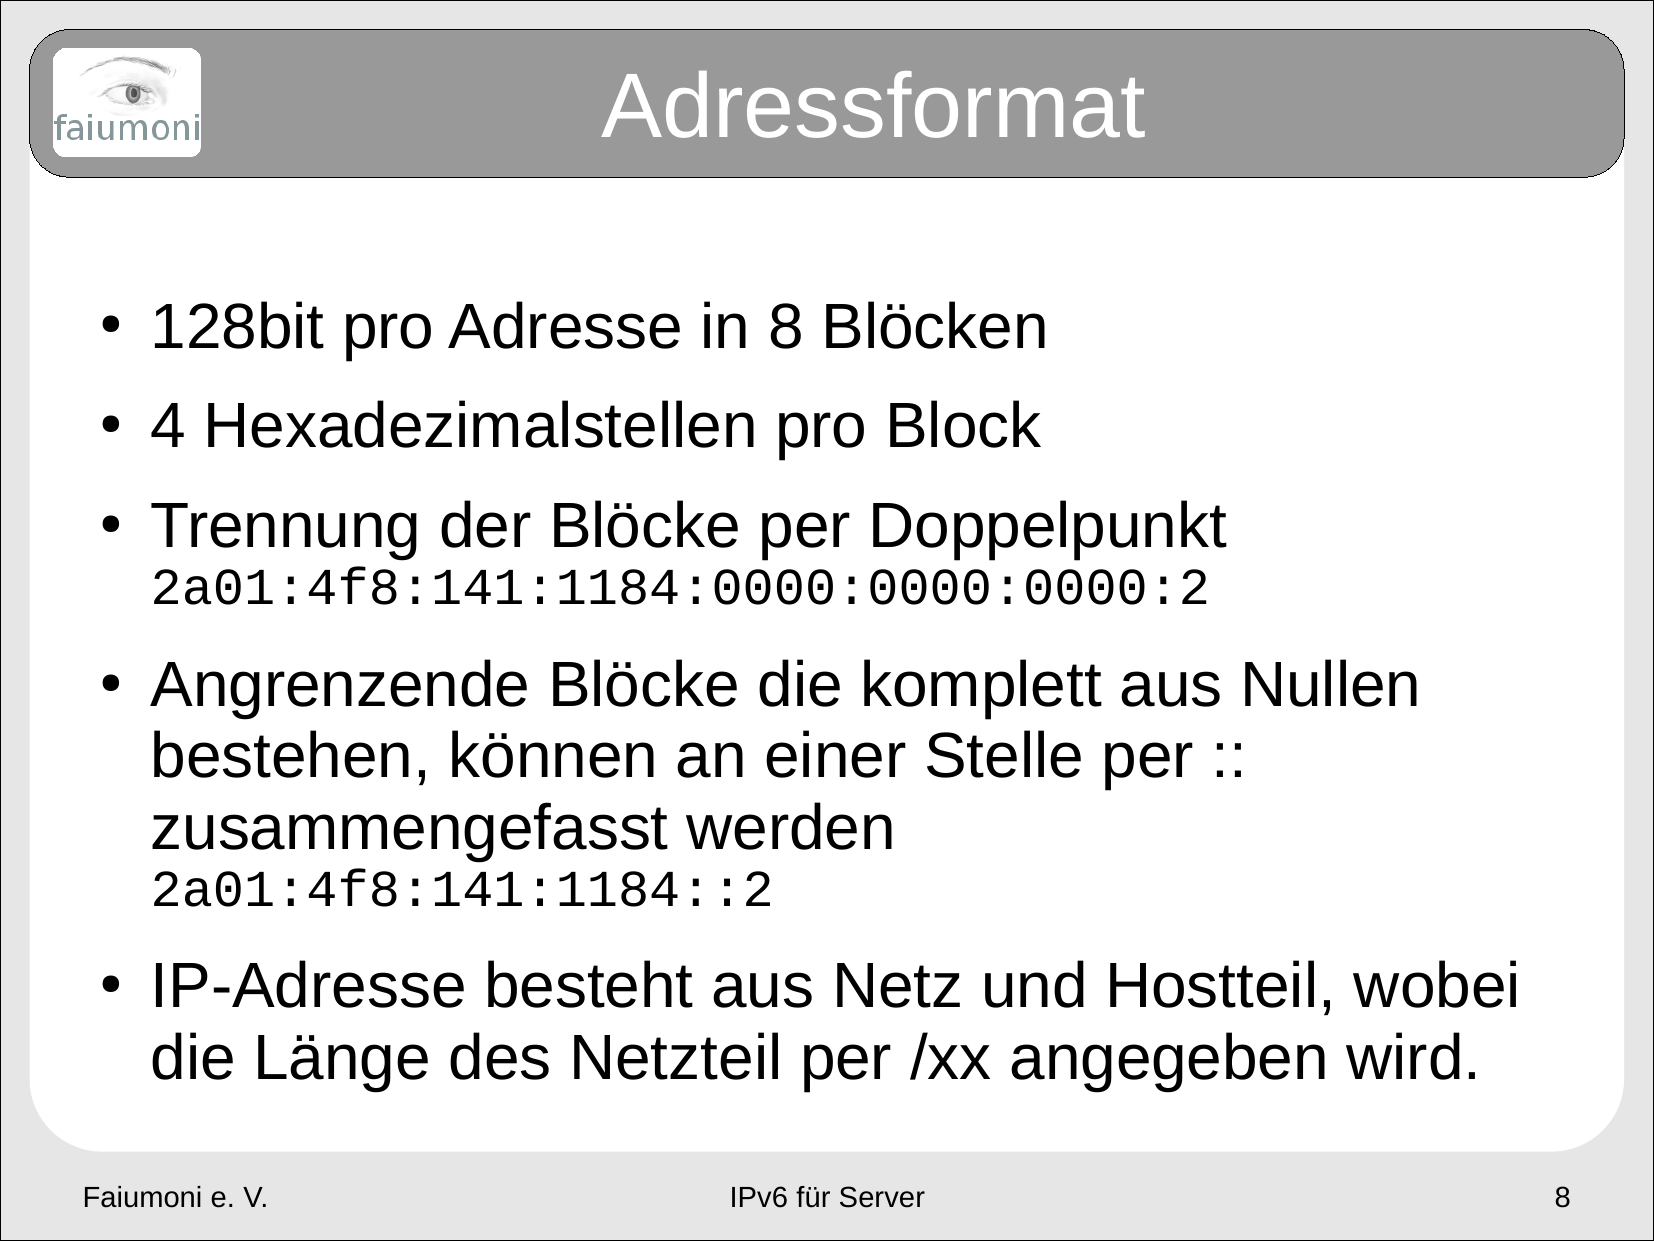

# Adressformat
128bit pro Adresse in 8 Blöcken
4 Hexadezimalstellen pro Block
Trennung der Blöcke per Doppelpunkt
2a01:4f8:141:1184:0000:0000:0000:2
Angrenzende Blöcke die komplett aus Nullen bestehen, können an einer Stelle per :: zusammengefasst werden
2a01:4f8:141:1184::2
IP-Adresse besteht aus Netz und Hostteil, wobei die Länge des Netzteil per /xx angegeben wird.
Faiumoni e. V.
IPv6 für Server
8